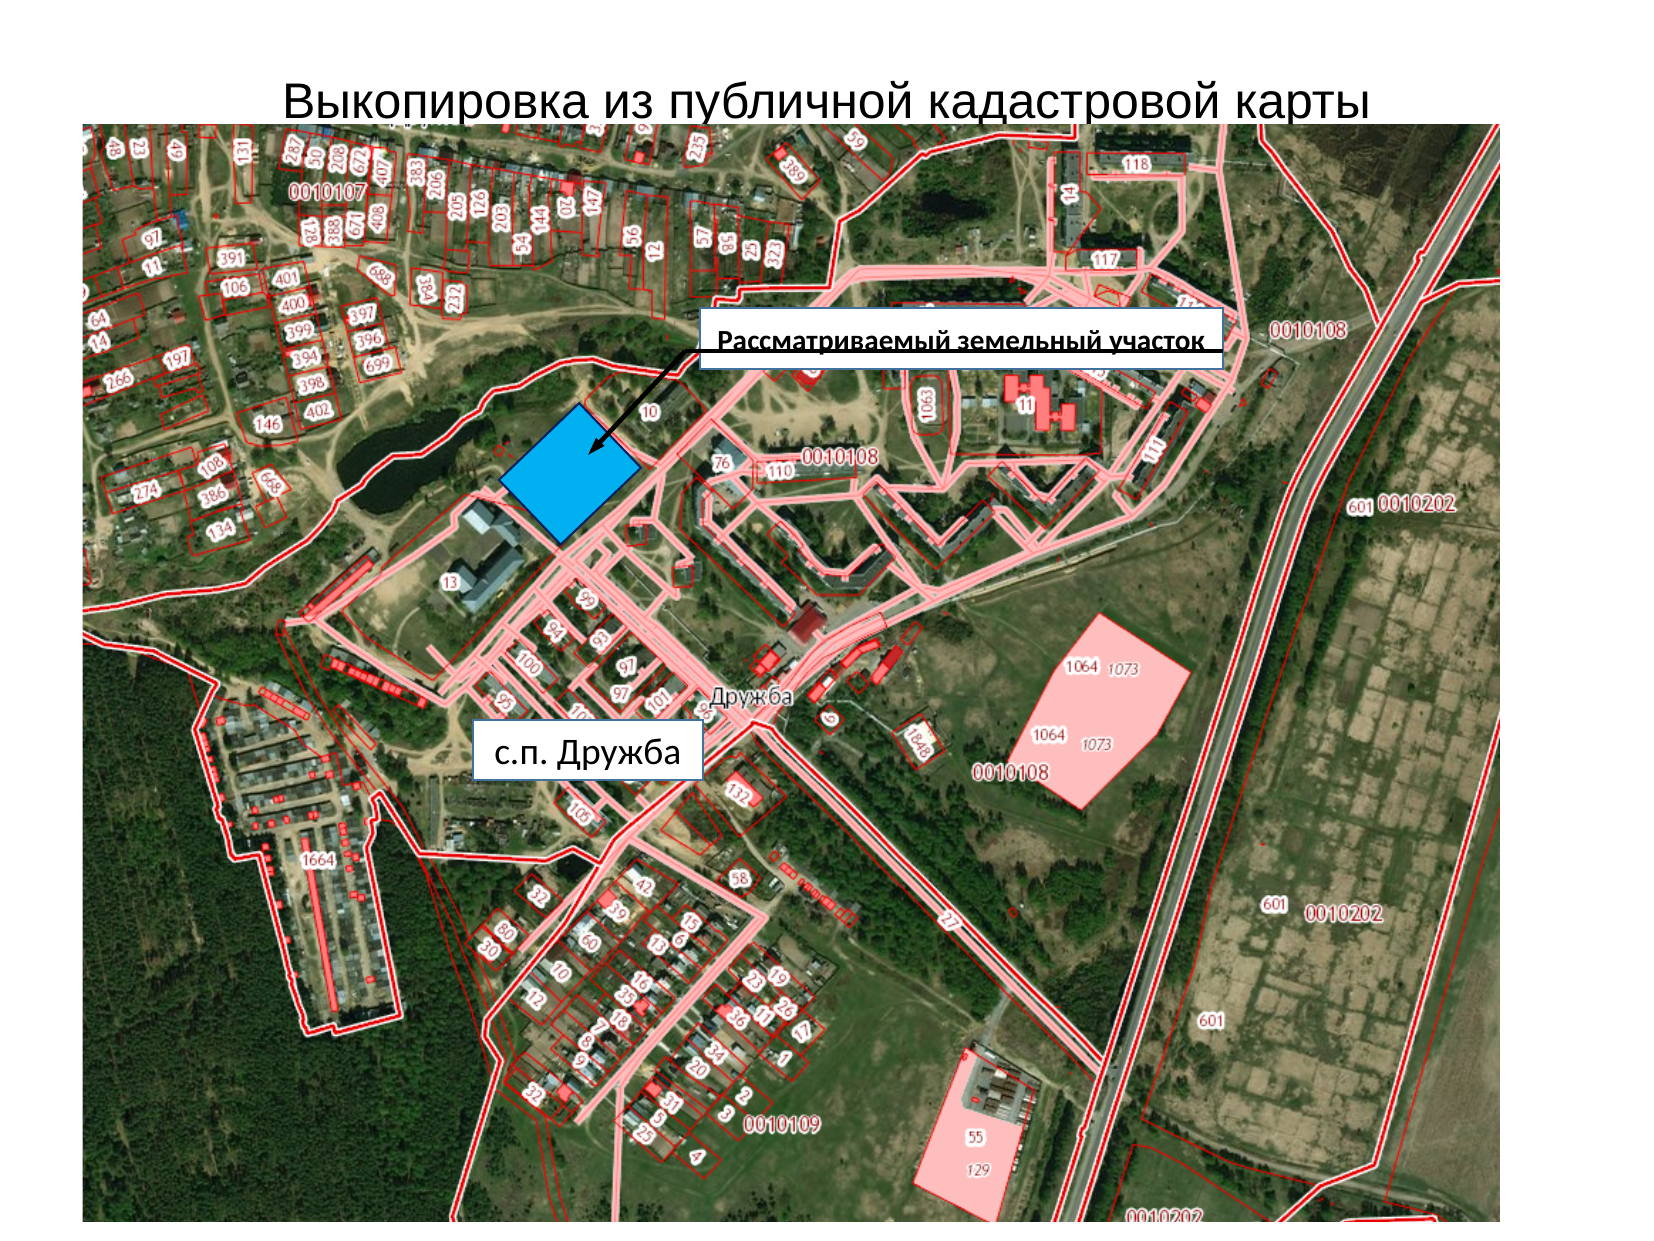

# Выкопировка из публичной кадастровой карты
Рассматриваемый земельный участок
ул. Белинского
Запрашиваемый земельный участок
запрашиваемый земельный участок
пер. Щорса
с.п. Дружба
ул. Октября
запрашиваемый земельный участок
Территория ТИМ